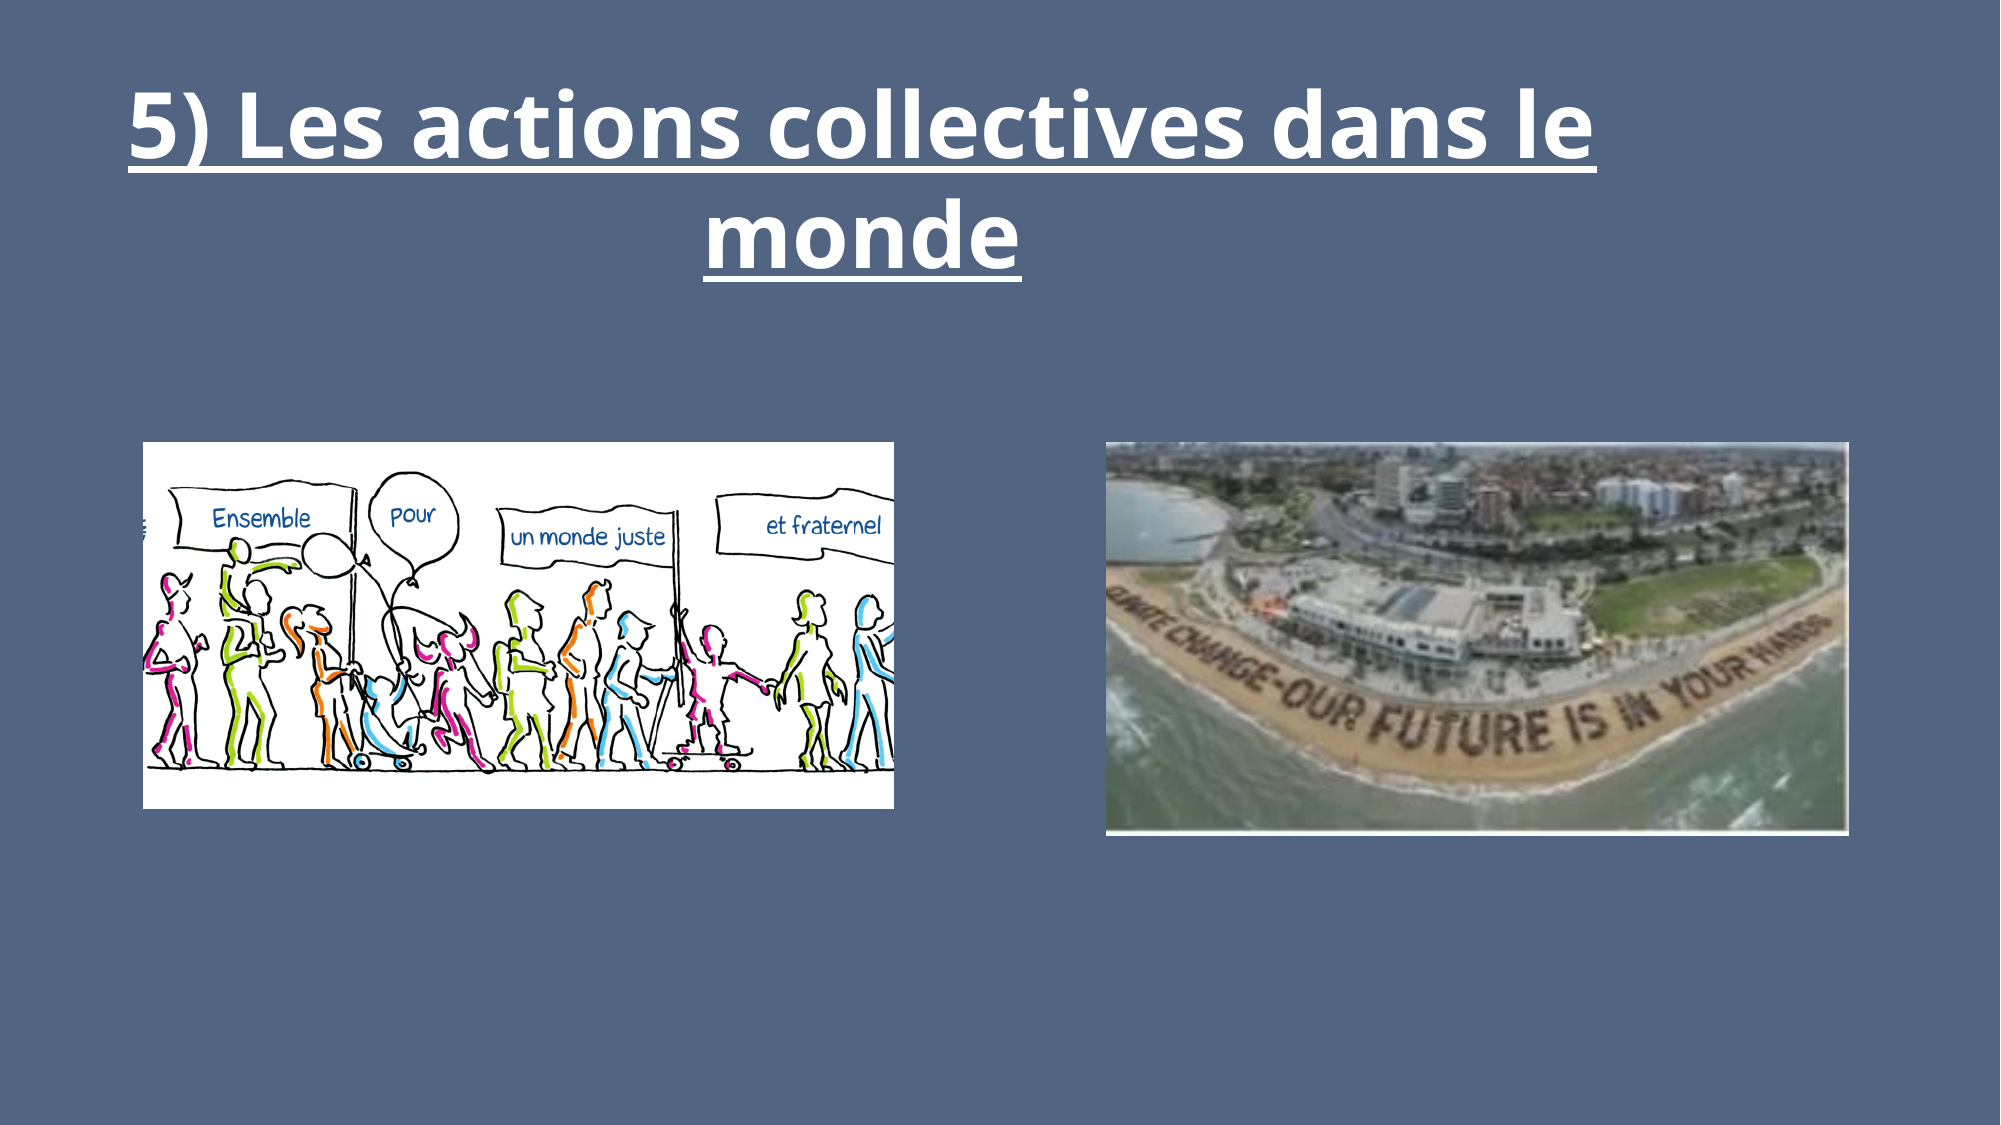

# 5) Les actions collectives dans le monde